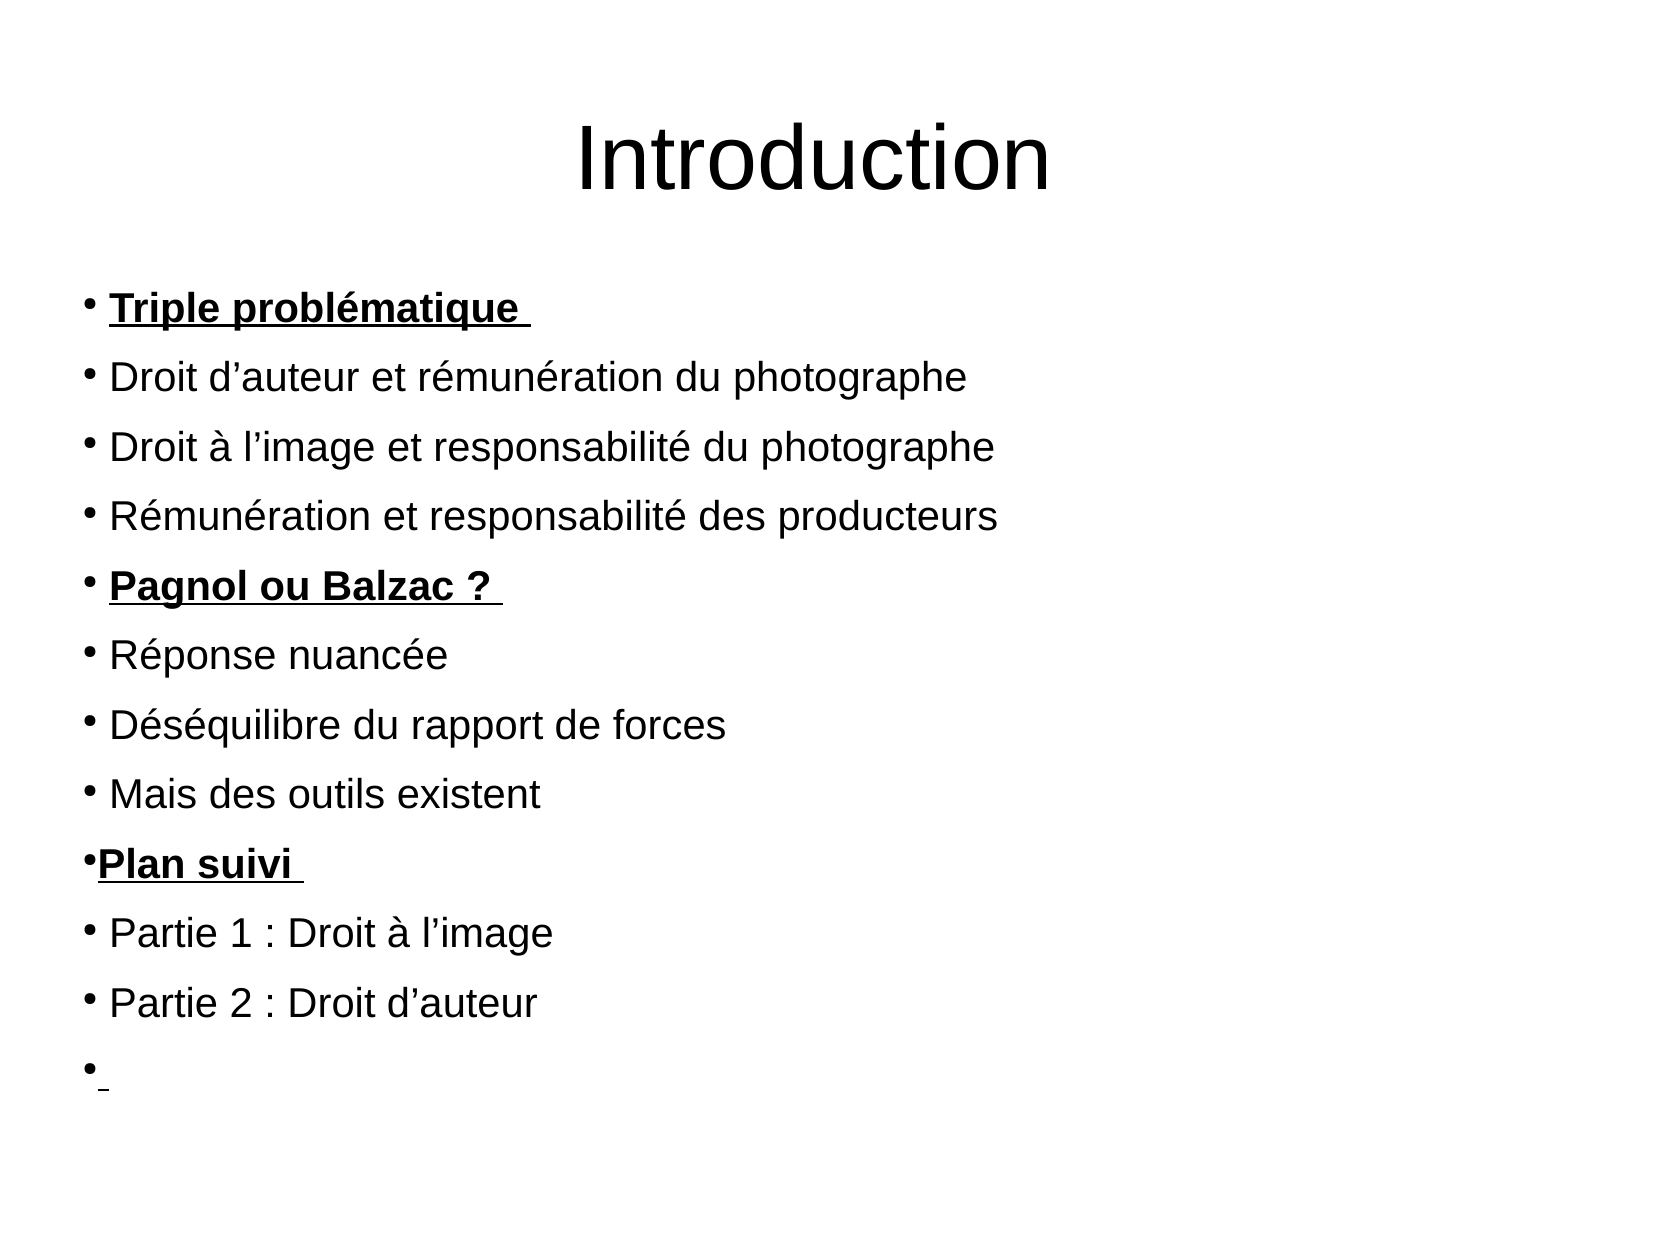

# Introduction
 Triple problématique
 Droit d’auteur et rémunération du photographe
 Droit à l’image et responsabilité du photographe
 Rémunération et responsabilité des producteurs
 Pagnol ou Balzac ?
 Réponse nuancée
 Déséquilibre du rapport de forces
 Mais des outils existent
Plan suivi
 Partie 1 : Droit à l’image
 Partie 2 : Droit d’auteur